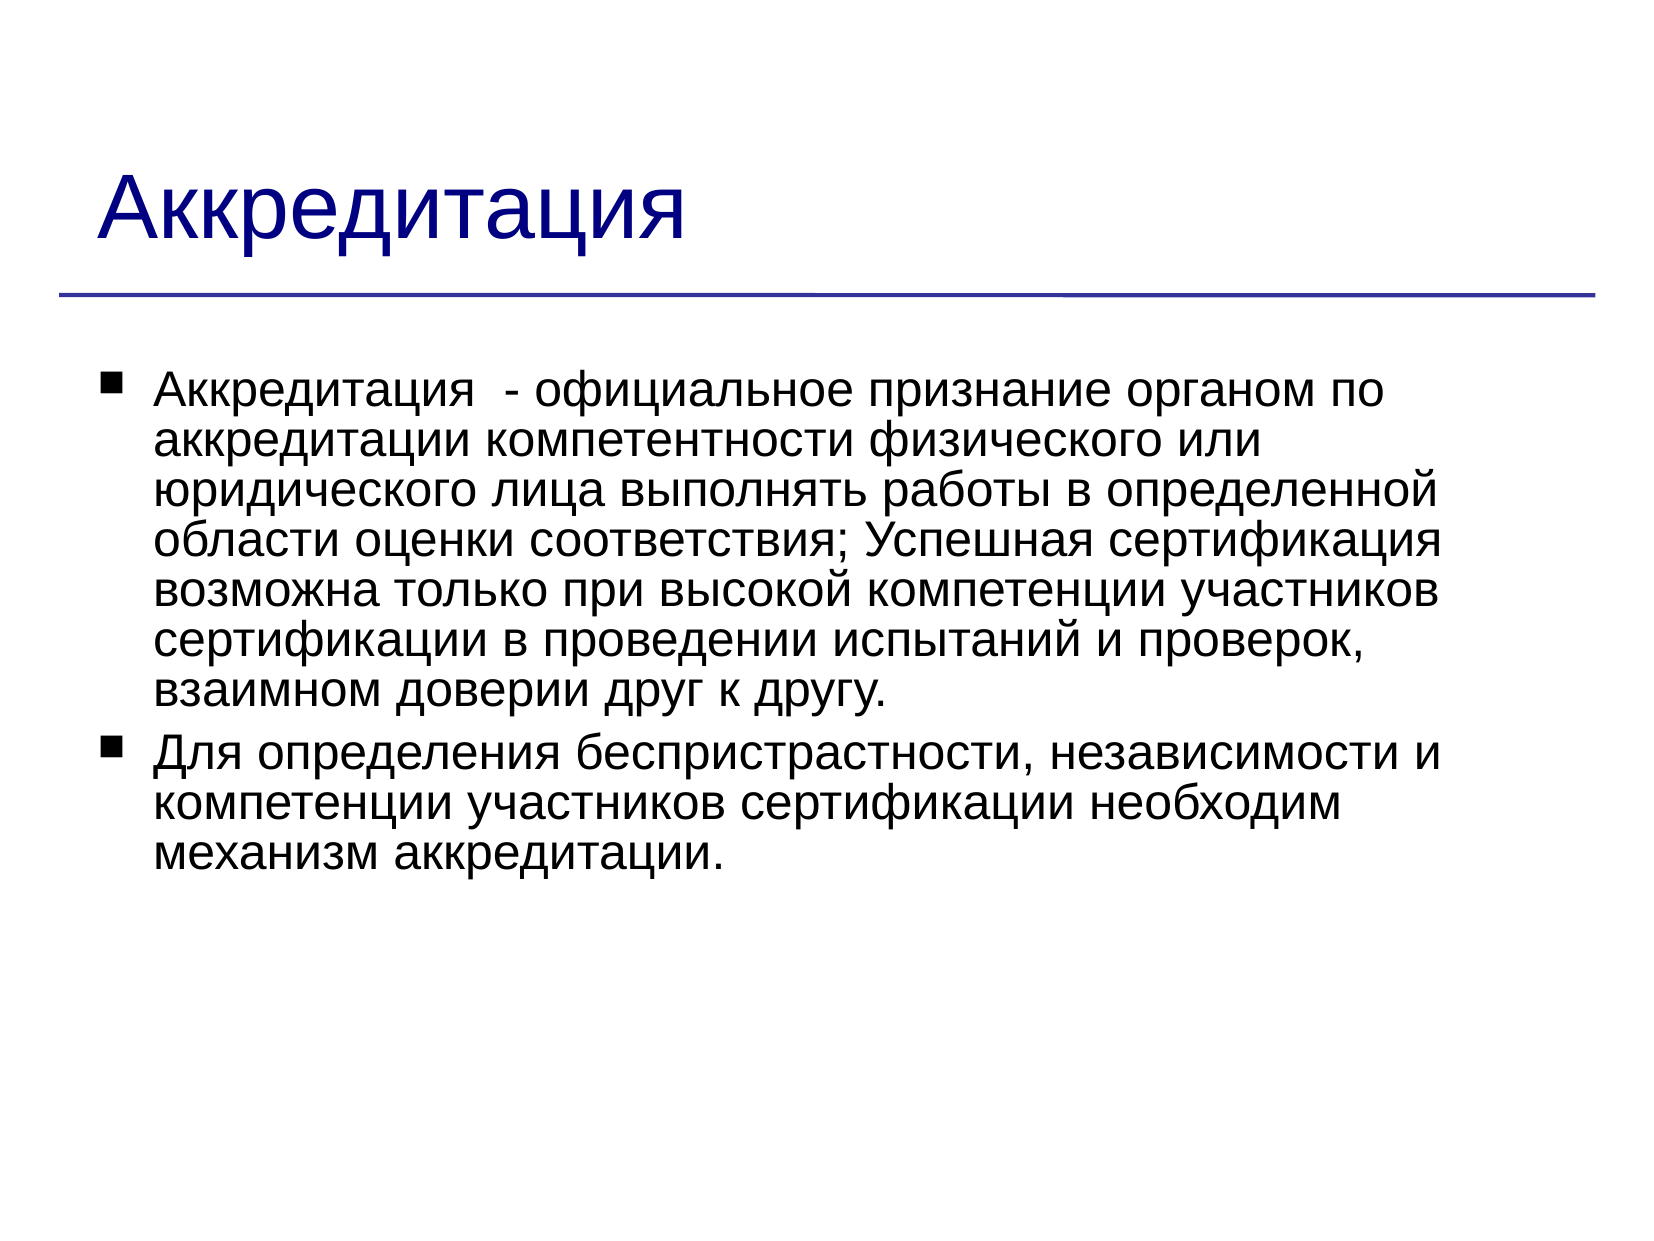

# Аккредитация
Аккредитация - официальное признание органом по аккредитации компетентности физического или юридического лица выполнять работы в определенной области оценки соответствия; Успешная сертификация возможна только при высокой компетенции участников сертификации в проведении испытаний и проверок, взаимном доверии друг к другу.
Для определения беспристрастности, независимости и компетенции участников сертификации необходим механизм аккредитации.